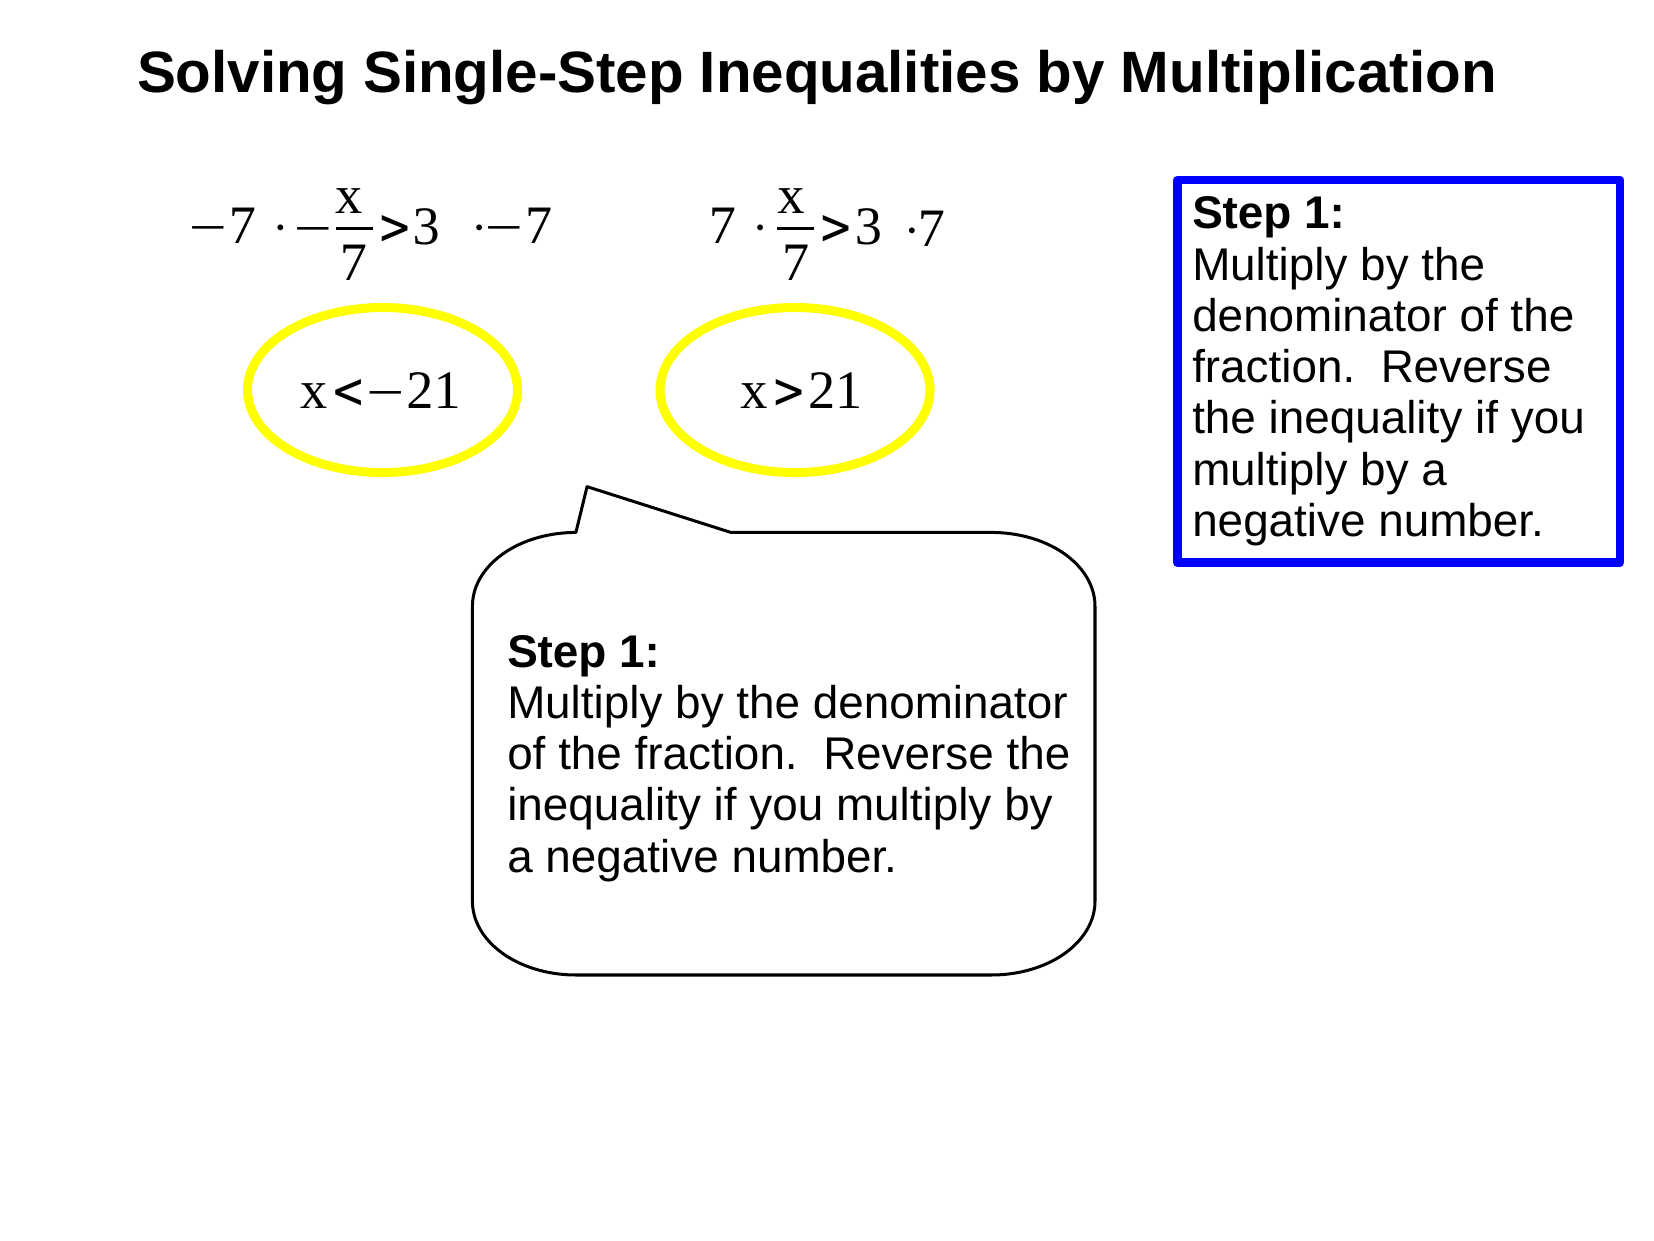

Solving Single-Step Inequalities by Multiplication
Step 1:
Multiply by the denominator of the fraction. Reverse the inequality if you multiply by a negative number.
Step 1:
Multiply by the denominator
of the fraction. Reverse the
inequality if you multiply by
a negative number.